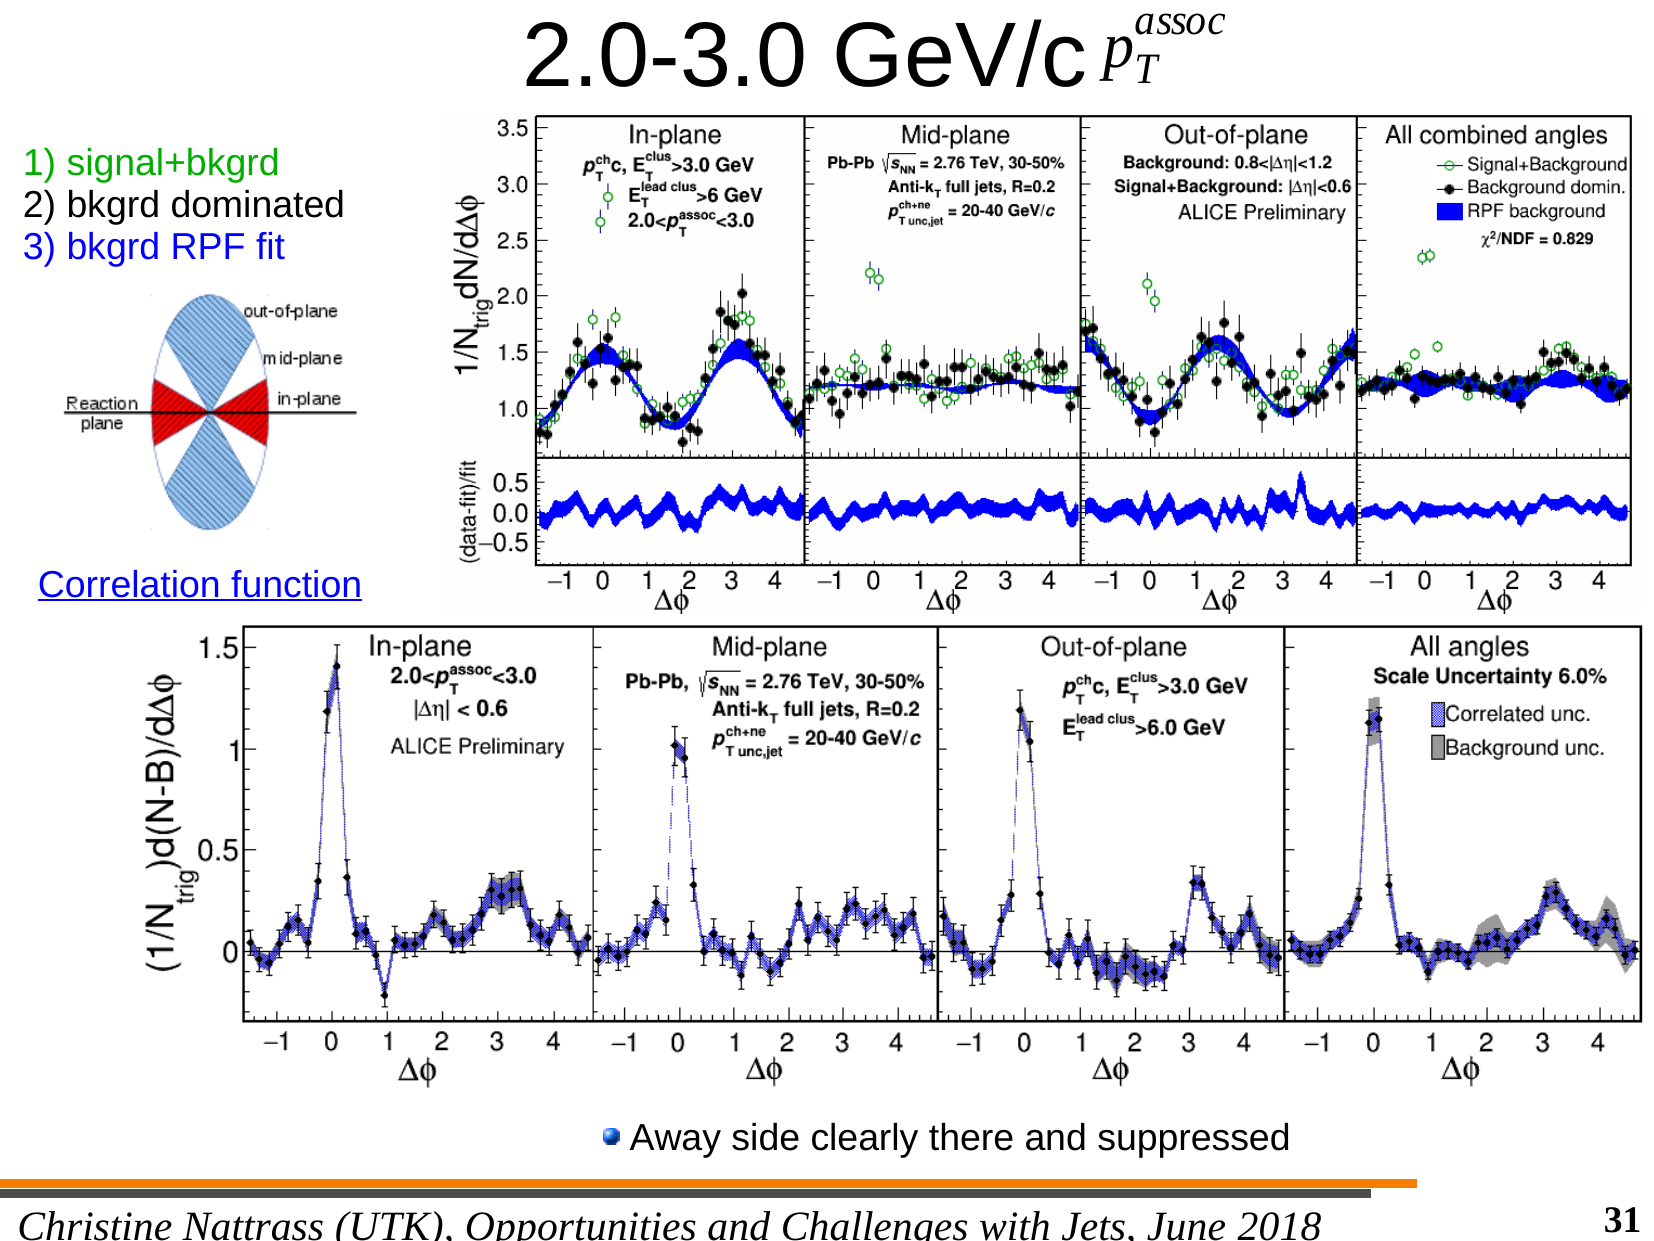

2.0-3.0 GeV/c
1) signal+bkgrd
2) bkgrd dominated
3) bkgrd RPF fit
Correlation function
 Away side clearly there and suppressed